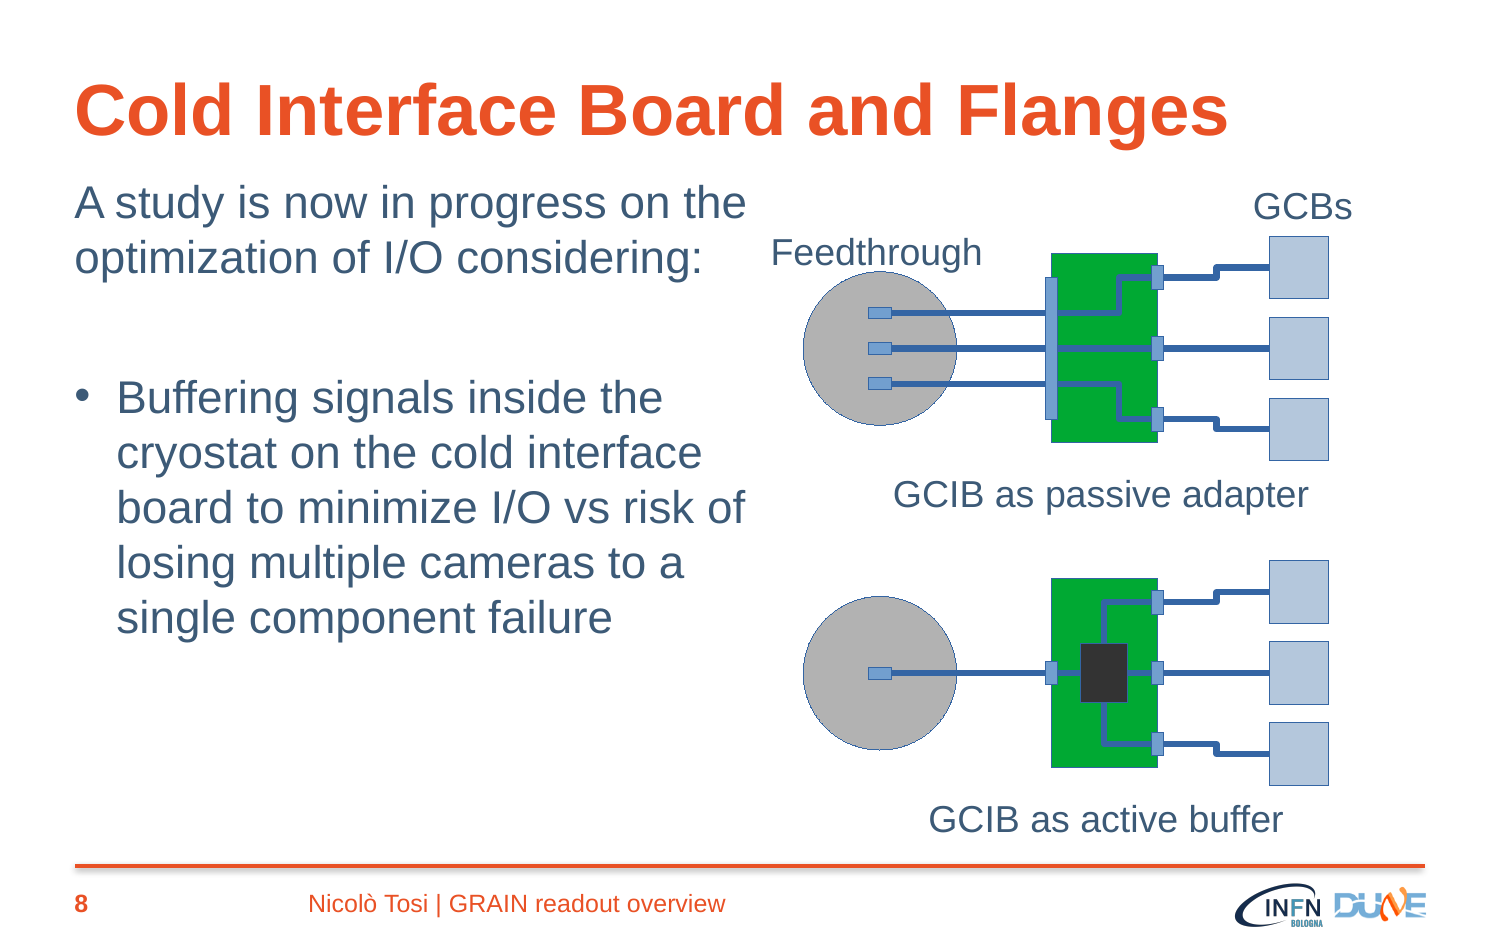

# Cold Interface Board and Flanges
A study is now in progress on the optimization of I/O considering:
Buffering signals inside the cryostat on the cold interface board to minimize I/O vs risk of losing multiple cameras to a single component failure
GCBs
Feedthrough
GCIB as passive adapter
GCIB as active buffer
Nicolò Tosi | GRAIN readout overview